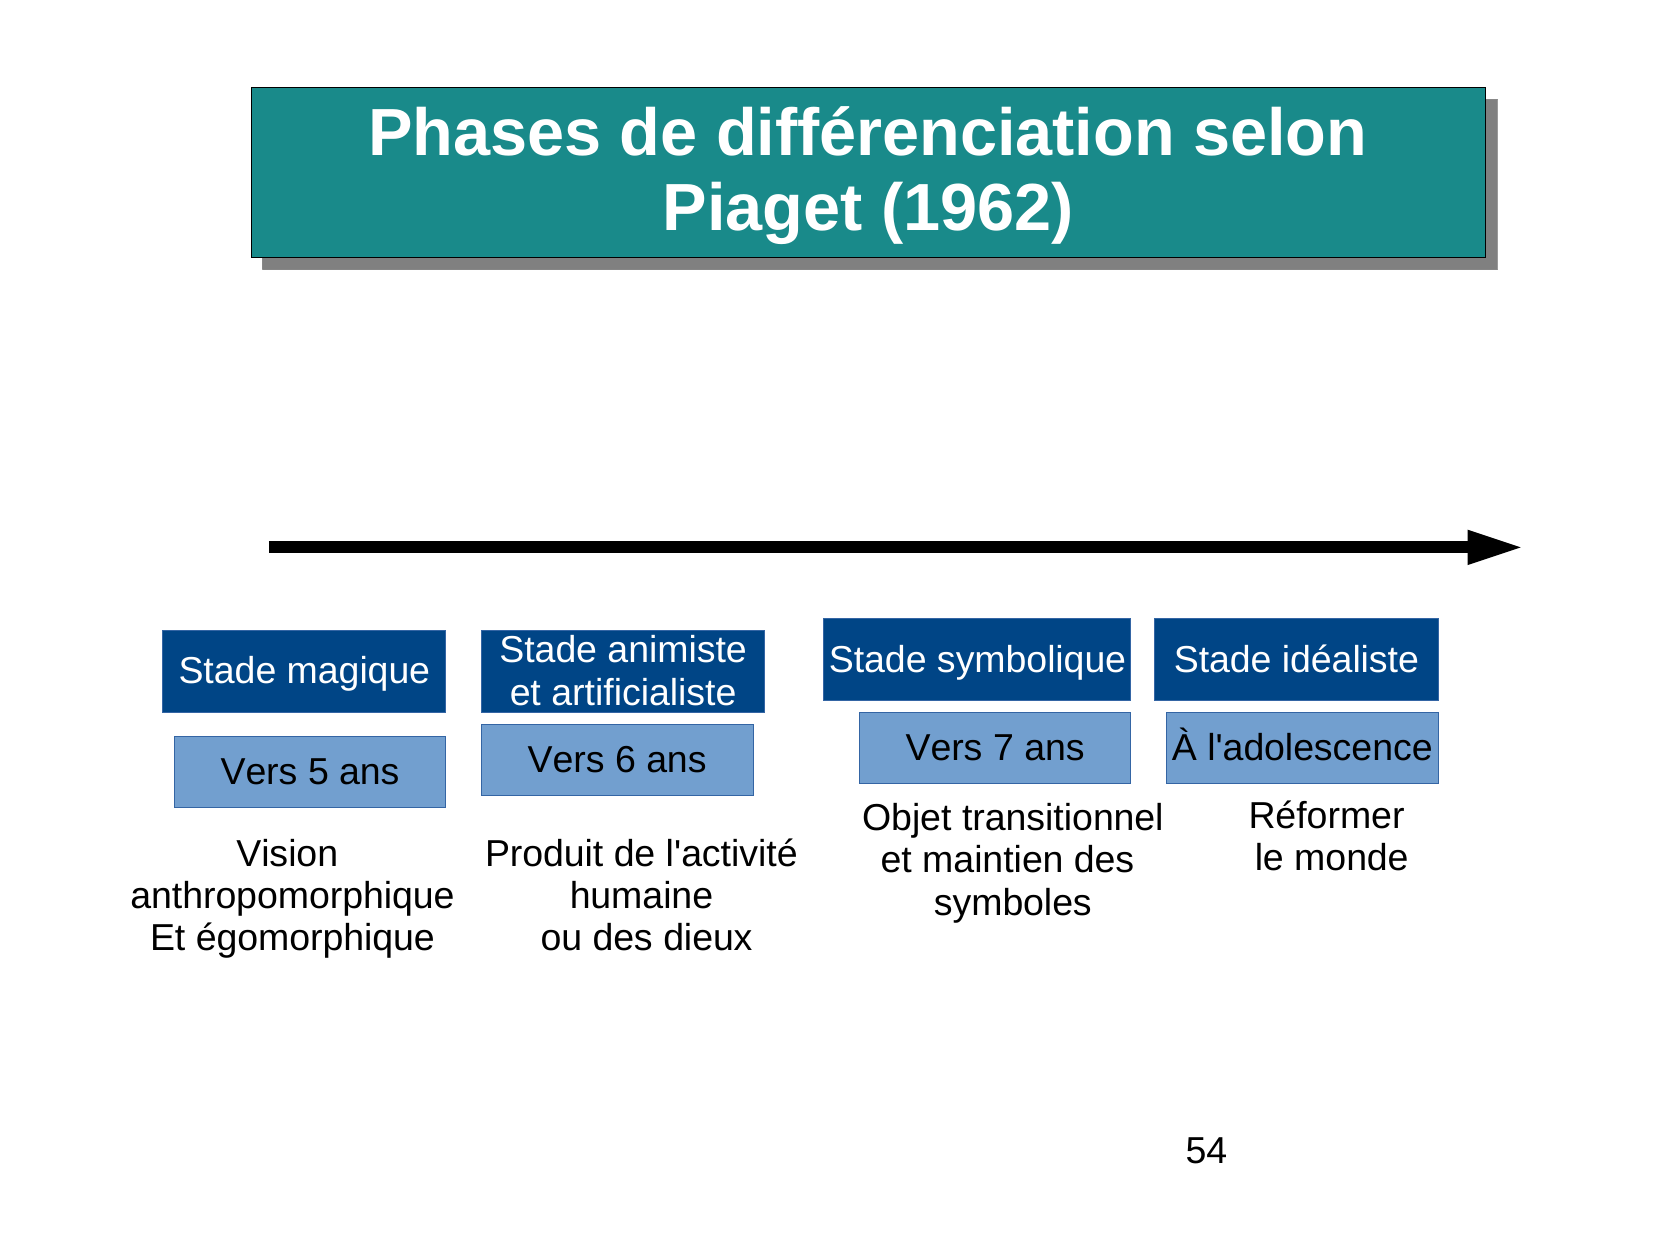

#
d
Phases de différenciation selon Piaget (1962)
Stade symbolique
Stade idéaliste
Stade magique
Stade animiste
et artificialiste
Vers 7 ans
À l'adolescence
Vers 6 ans
Vers 5 ans
Réformer
le monde
Objet transitionnel
et maintien des
symboles
Vision
anthropomorphique
Et égomorphique
Produit de l'activité
humaine
ou des dieux
54